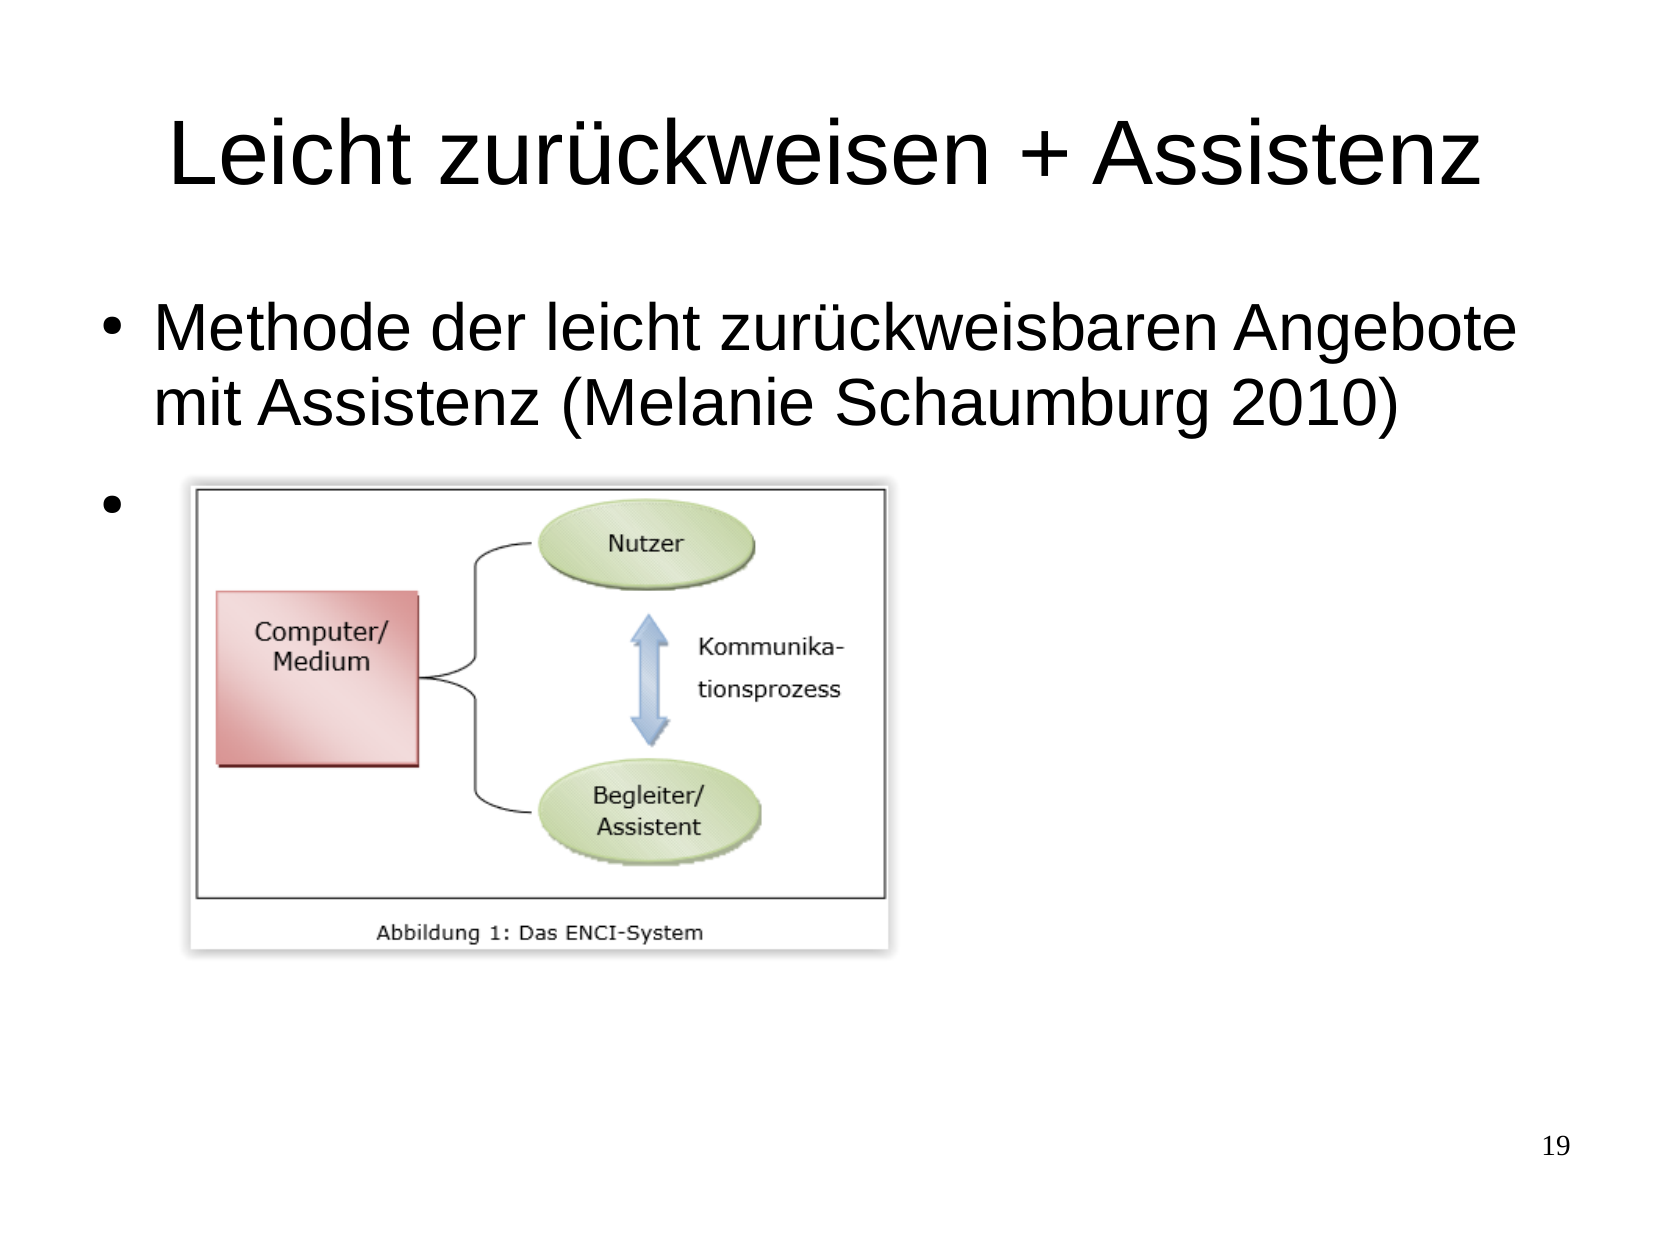

# Leicht zurückweisen + Assistenz
Methode der leicht zurückweisbaren Angebote mit Assistenz (Melanie Schaumburg 2010)
19